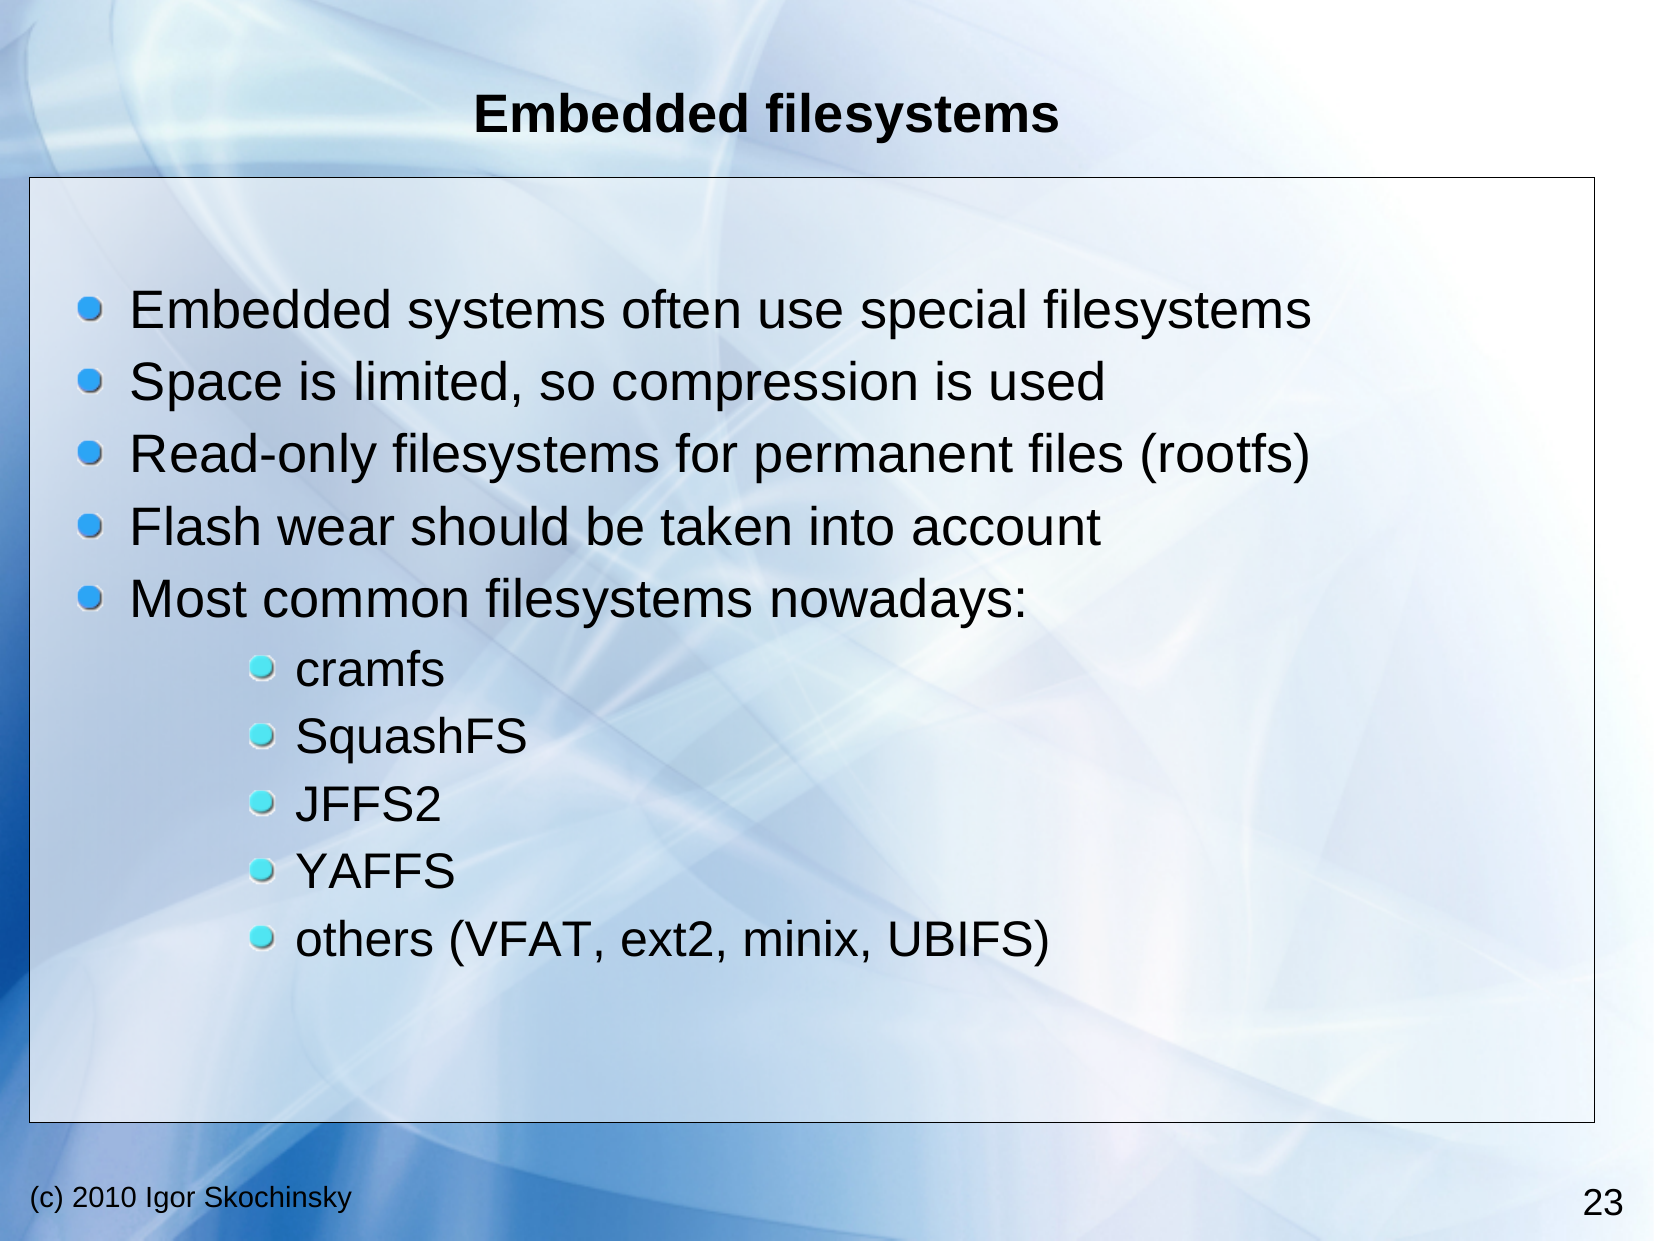

# Embedded filesystems
Embedded systems often use special filesystems
Space is limited, so compression is used
Read-only filesystems for permanent files (rootfs)
Flash wear should be taken into account
Most common filesystems nowadays:
cramfs
SquashFS
JFFS2
YAFFS
others (VFAT, ext2, minix, UBIFS)
(c) 2010 Igor Skochinsky
23